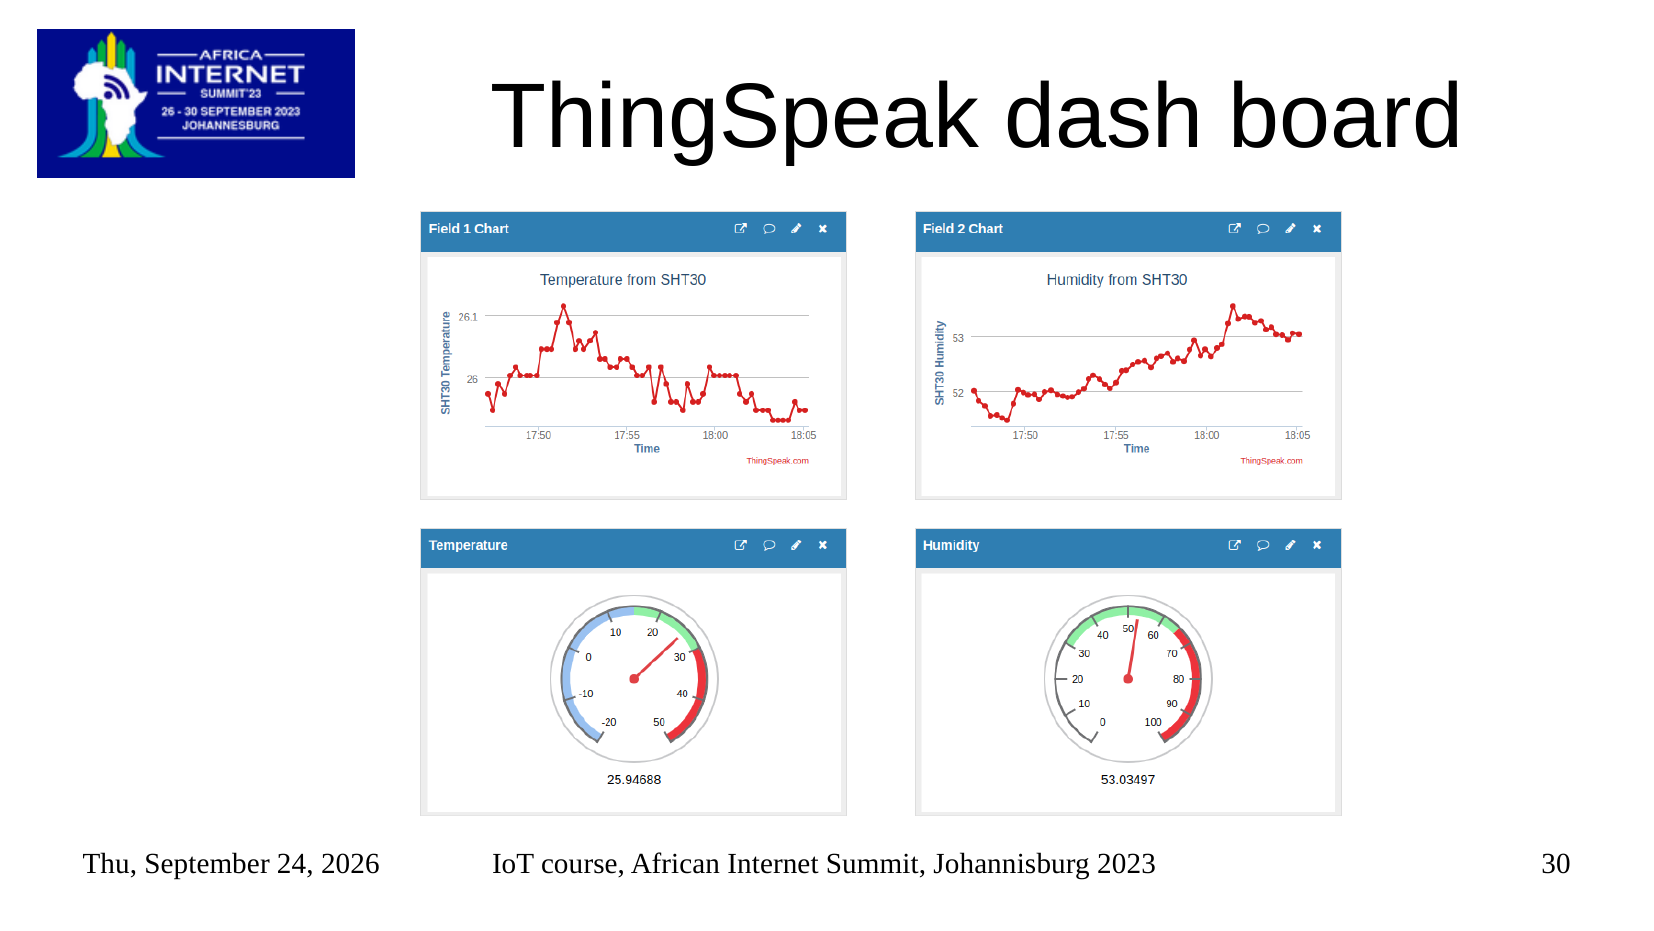

# ThingSpeak dash board
IoT course, African Internet Summit, Johannisburg 2023
30